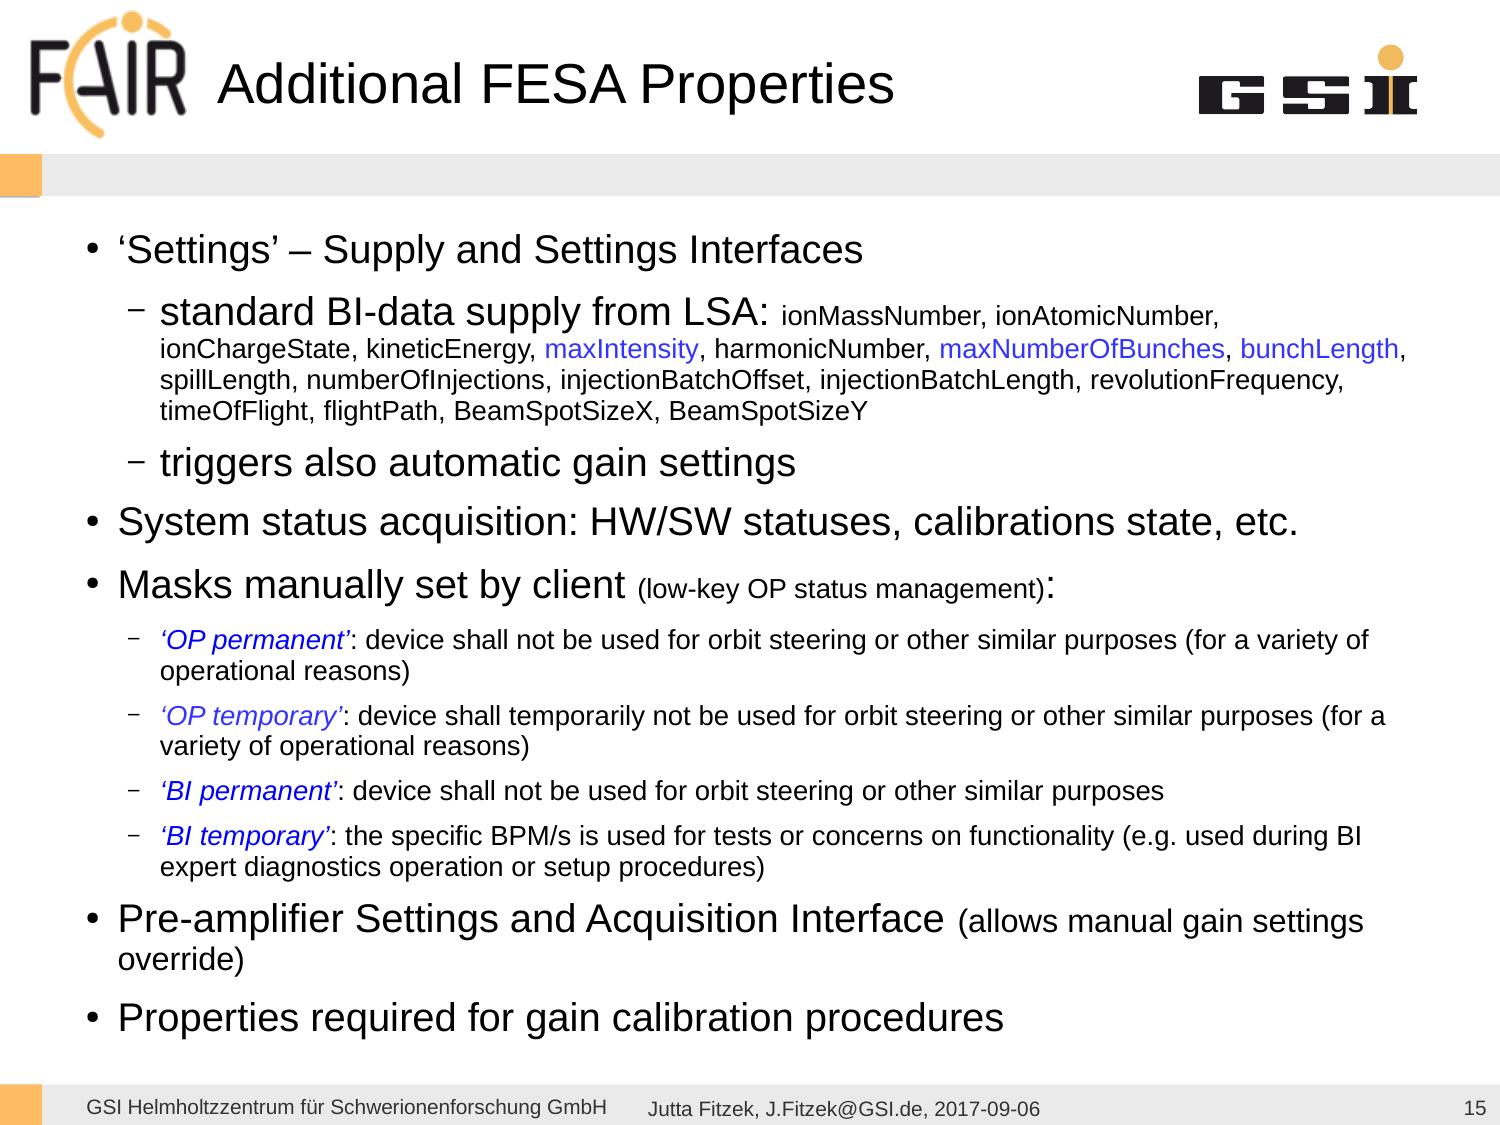

# Additional FESA Properties
‘Settings’ – Supply and Settings Interfaces
standard BI-data supply from LSA: ionMassNumber, ionAtomicNumber, ionChargeState, kineticEnergy, maxIntensity, harmonicNumber, maxNumberOfBunches, bunchLength, spillLength, numberOfInjections, injectionBatchOffset, injectionBatchLength, revolutionFrequency, timeOfFlight, flightPath, BeamSpotSizeX, BeamSpotSizeY
triggers also automatic gain settings
System status acquisition: HW/SW statuses, calibrations state, etc.
Masks manually set by client (low-key OP status management):
‘OP permanent’: device shall not be used for orbit steering or other similar purposes (for a variety of operational reasons)
‘OP temporary’: device shall temporarily not be used for orbit steering or other similar purposes (for a variety of operational reasons)
‘BI permanent’: device shall not be used for orbit steering or other similar purposes
‘BI temporary’: the specific BPM/s is used for tests or concerns on functionality (e.g. used during BI expert diagnostics operation or setup procedures)
Pre-amplifier Settings and Acquisition Interface (allows manual gain settings override)
Properties required for gain calibration procedures